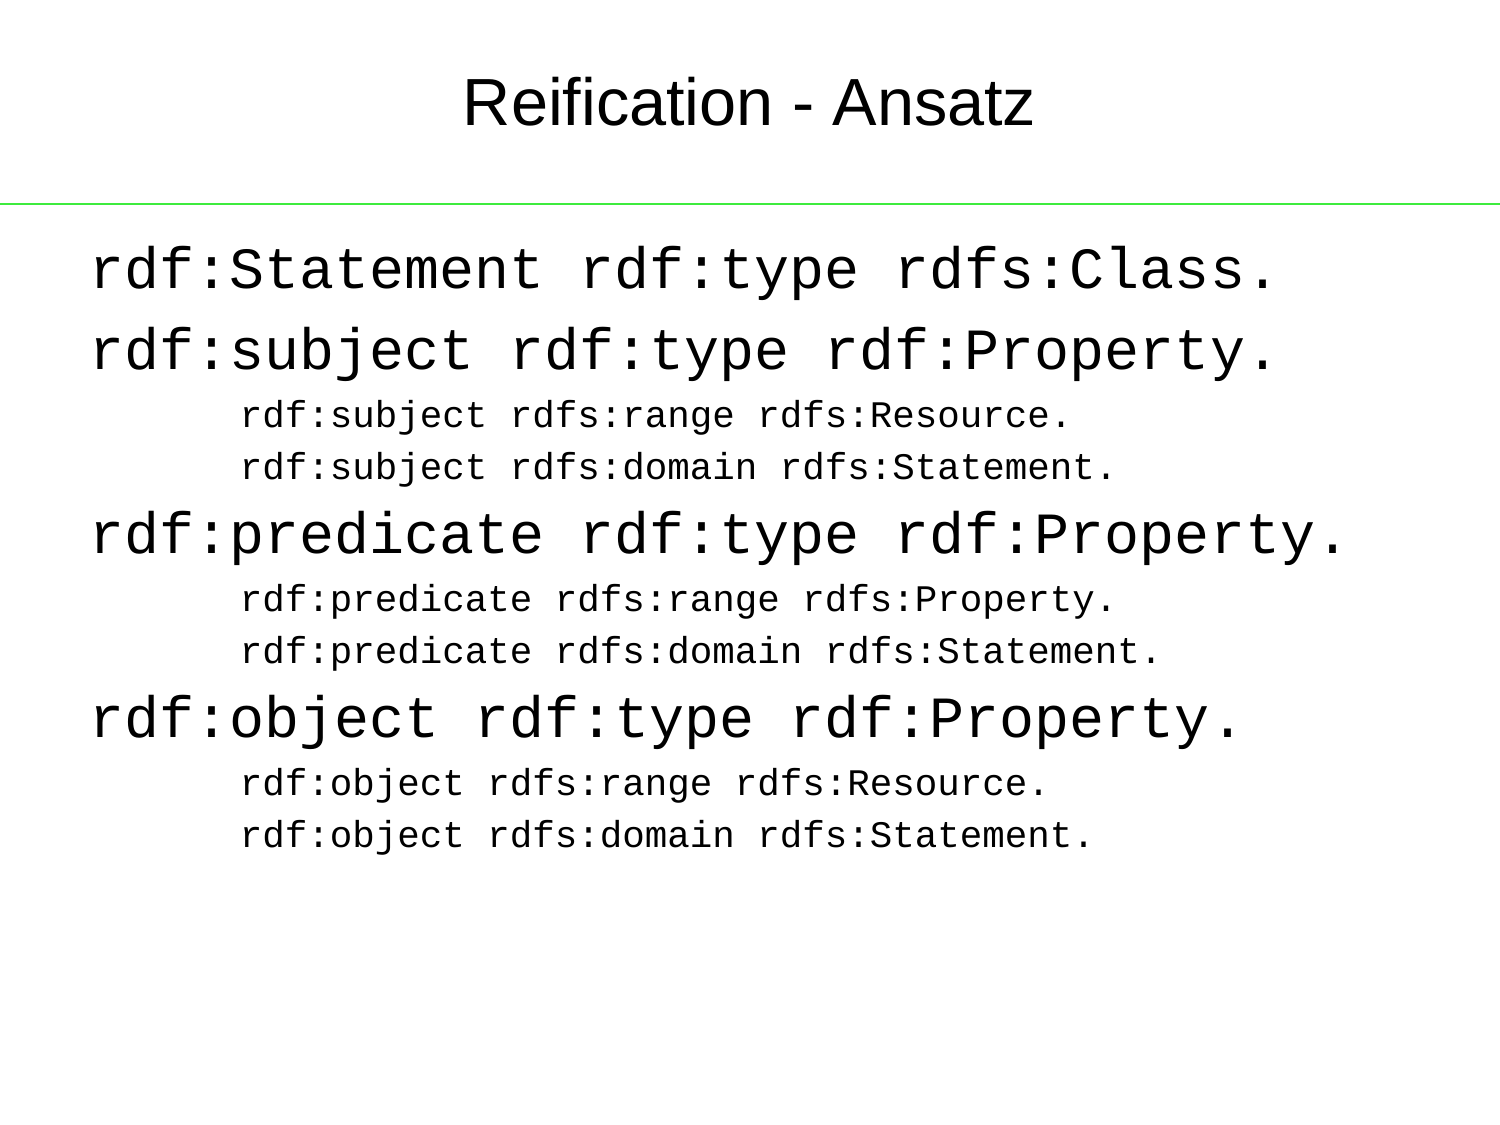

# Reification - Ansatz
rdf:Statement rdf:type rdfs:Class.
rdf:subject rdf:type rdf:Property.
rdf:subject rdfs:range rdfs:Resource.
rdf:subject rdfs:domain rdfs:Statement.
rdf:predicate rdf:type rdf:Property.
rdf:predicate rdfs:range rdfs:Property.
rdf:predicate rdfs:domain rdfs:Statement.
rdf:object rdf:type rdf:Property.
rdf:object rdfs:range rdfs:Resource.
rdf:object rdfs:domain rdfs:Statement.